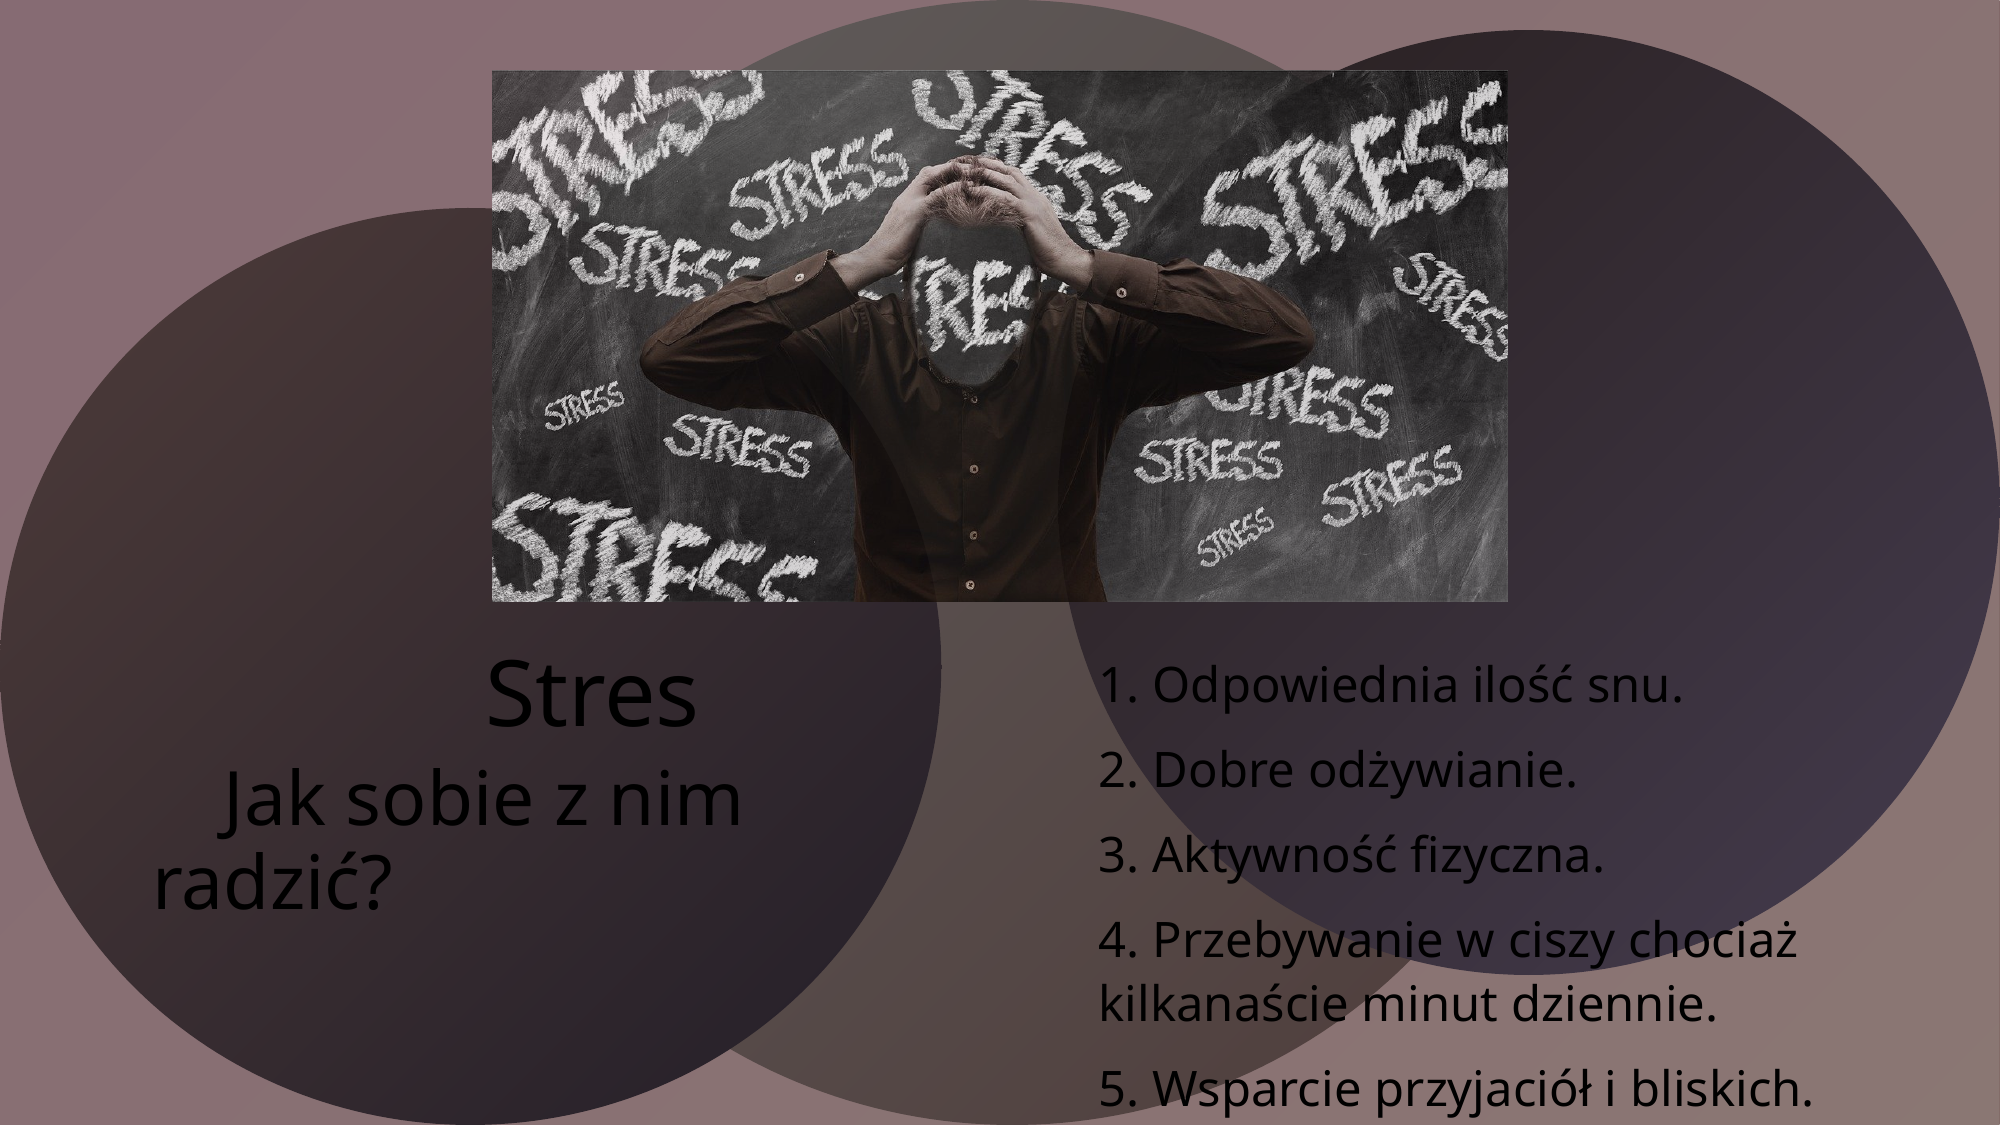

# Stres Jak sobie z nim radzić?
1. Odpowiednia ilość snu.
2. Dobre odżywianie.
3. Aktywność fizyczna.
4. Przebywanie w ciszy chociaż kilkanaście minut dziennie.
5. Wsparcie przyjaciół i bliskich.